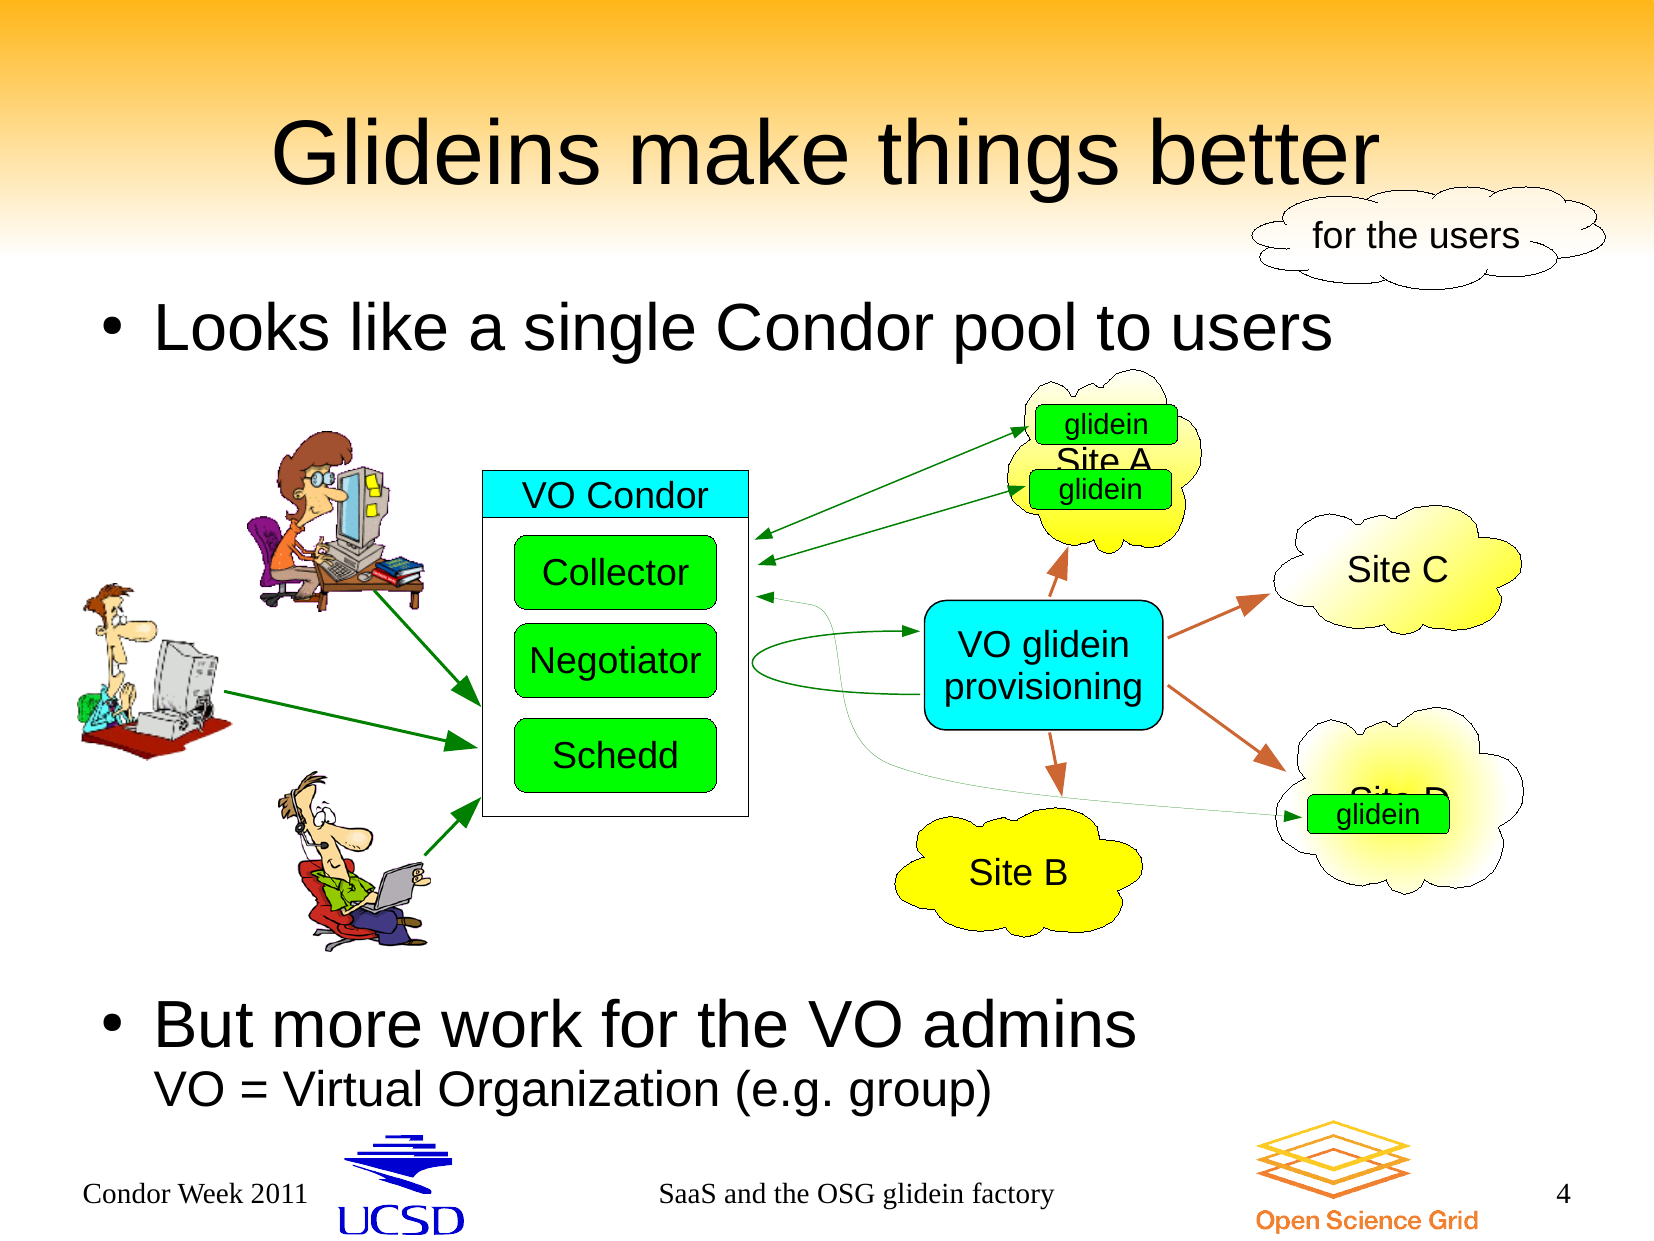

# Glideins make things better
for the users
Looks like a single Condor pool to users
Site A
glidein
glidein
VO Condor
Site C
Collector
VO glidein
provisioning
Negotiator
Site D
Schedd
glidein
Site B
But more work for the VO admins
VO = Virtual Organization (e.g. group)
Condor Week 2011
SaaS and the OSG glidein factory
4